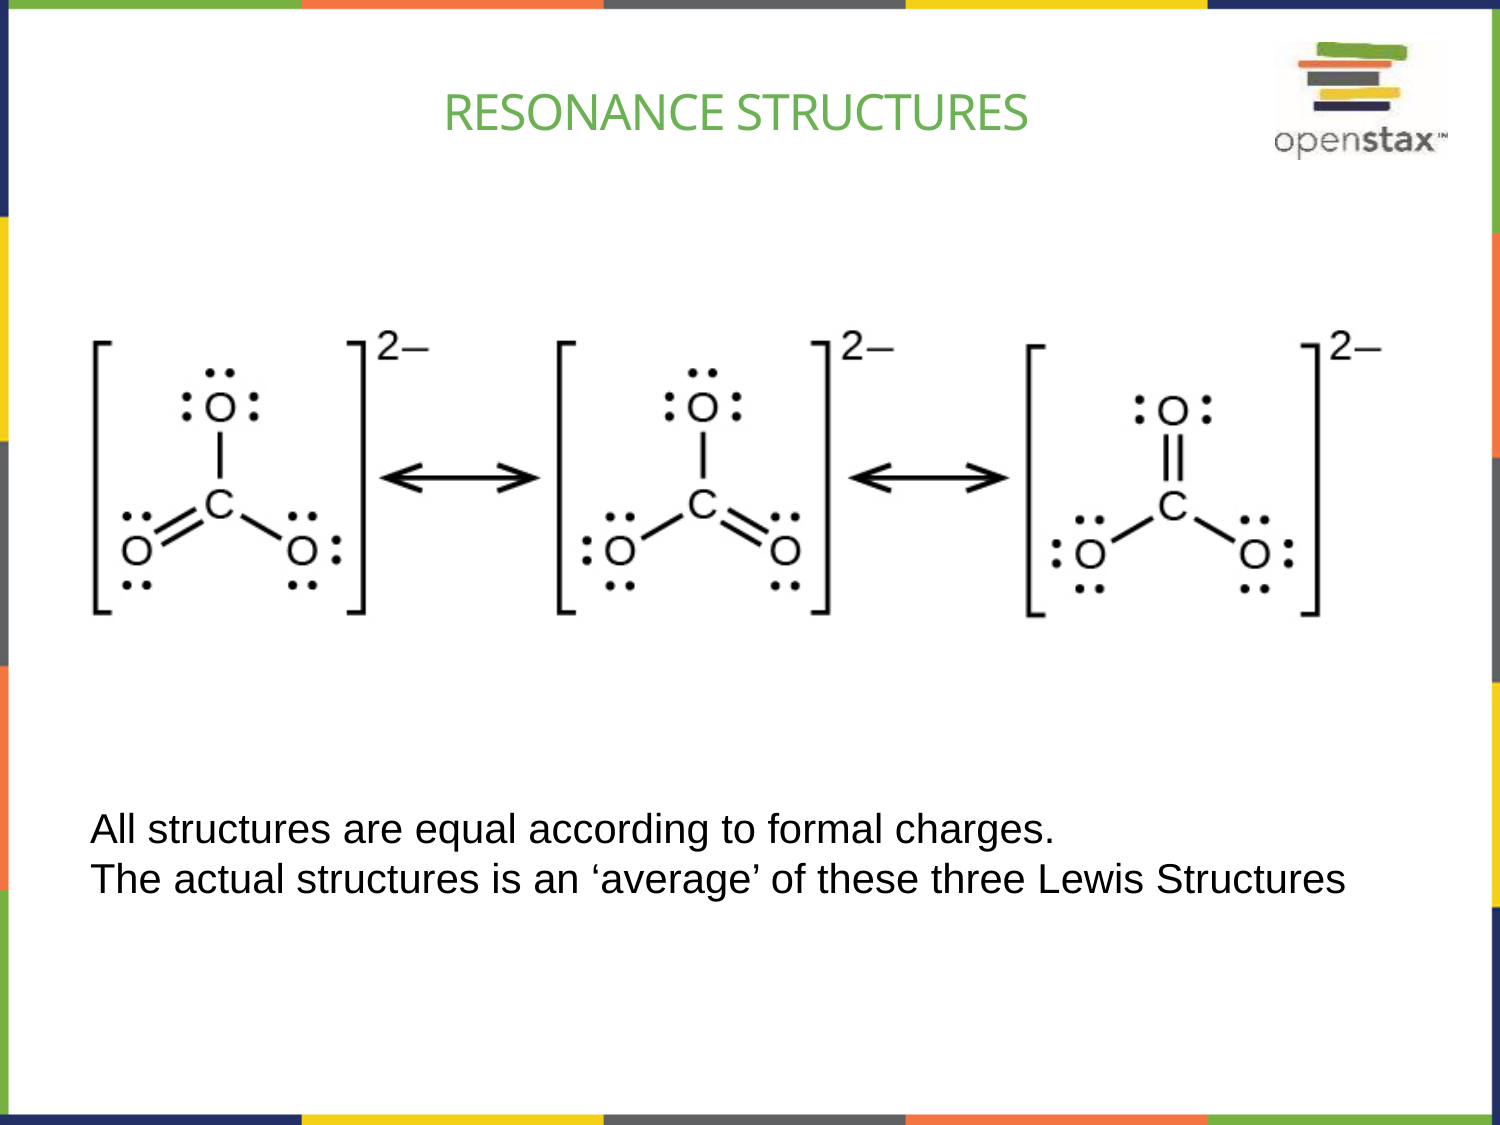

Resonance structures
# All structures are equal according to formal charges. The actual structures is an ‘average’ of these three Lewis Structures